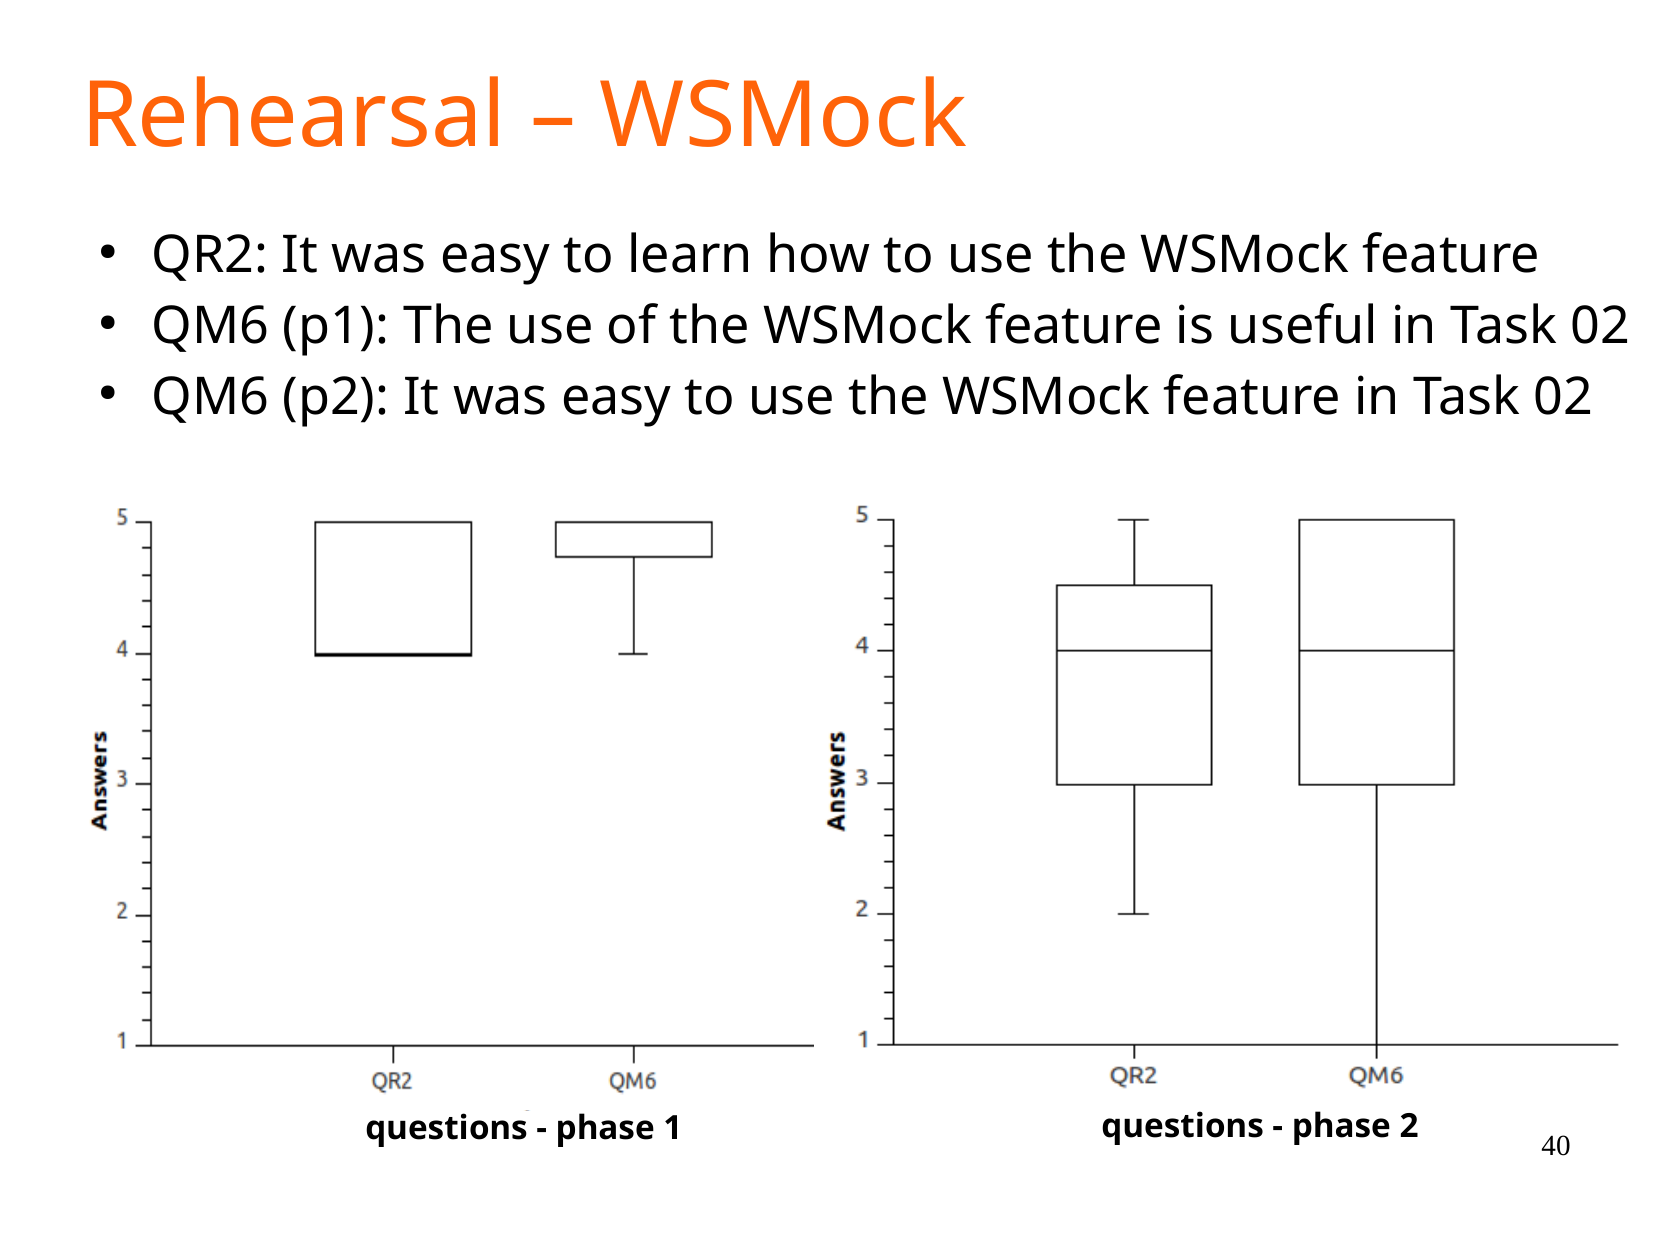

# Rehearsal – WSMock
QR2: It was easy to learn how to use the WSMock feature
QM6 (p1): The use of the WSMock feature is useful in Task 02
QM6 (p2): It was easy to use the WSMock feature in Task 02
questions - phase 2
questions - phase 1
40